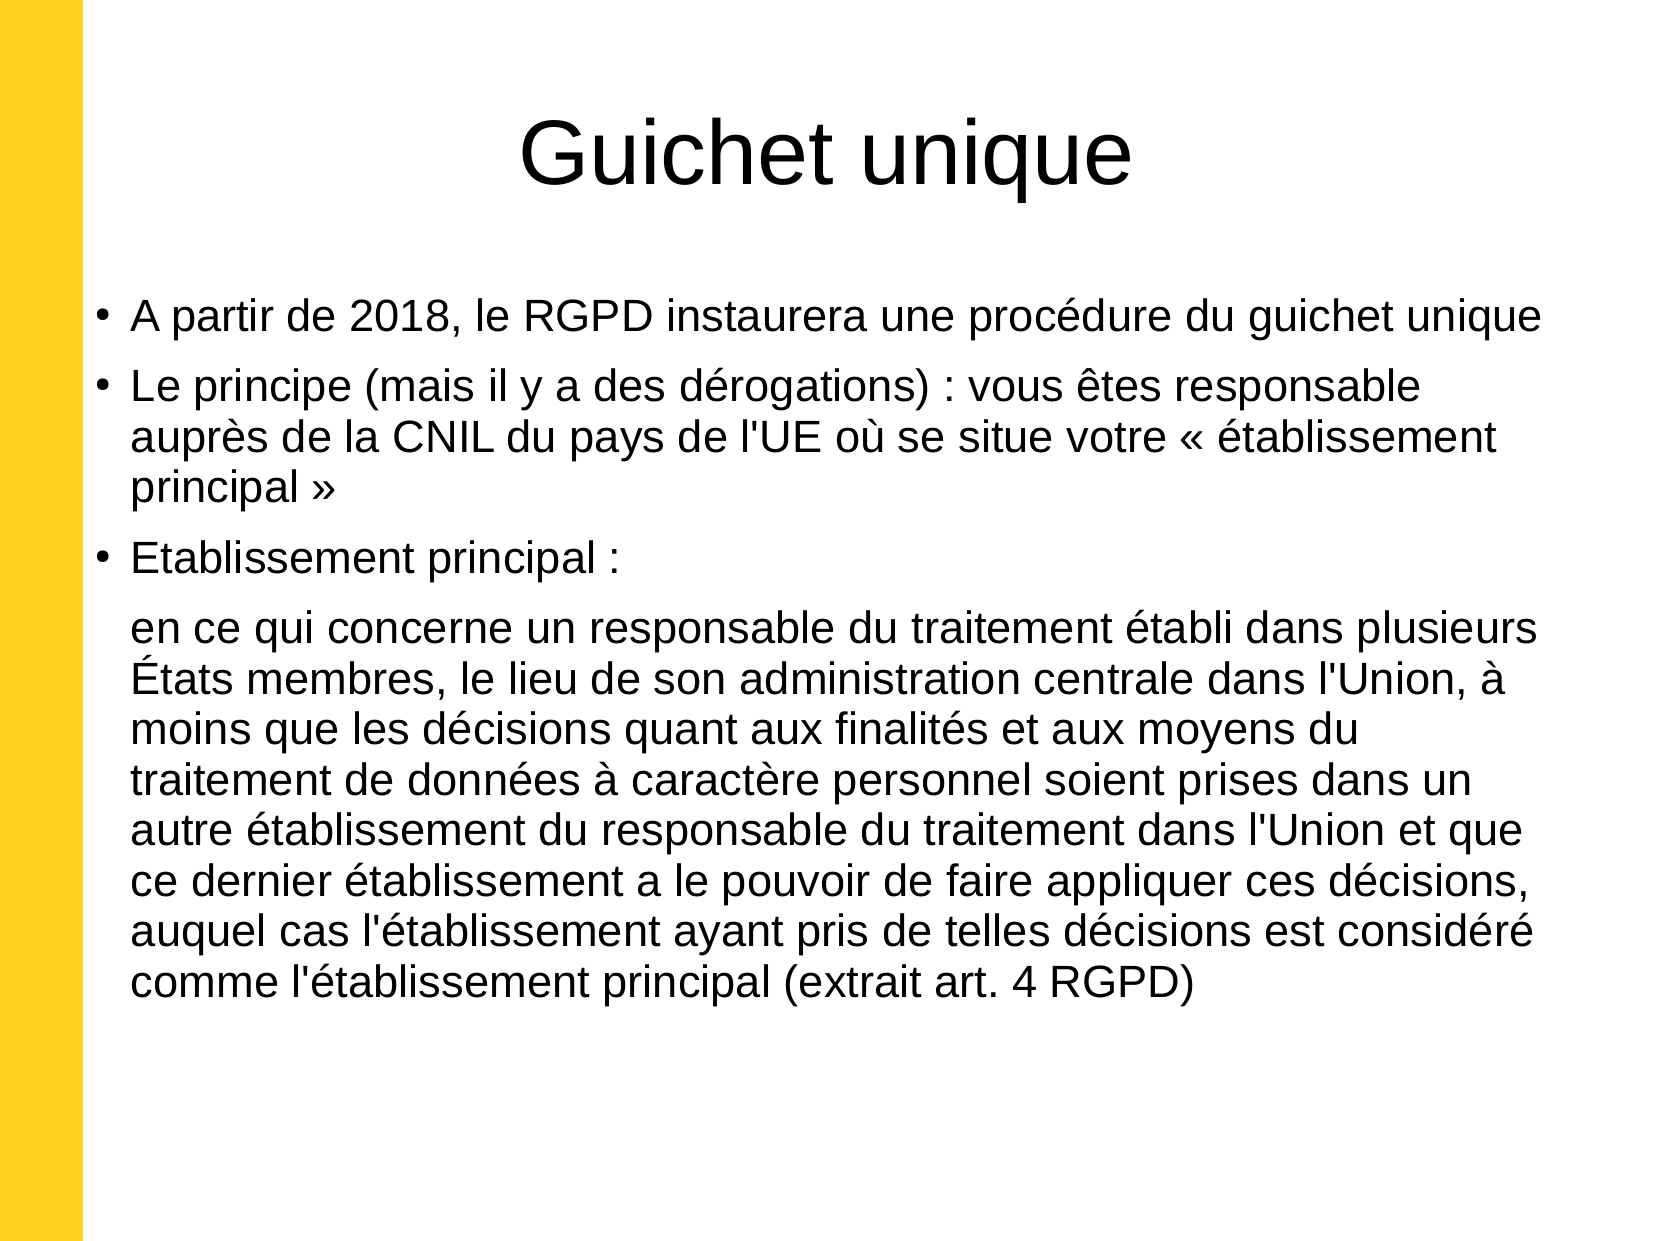

# Guichet unique
A partir de 2018, le RGPD instaurera une procédure du guichet unique
Le principe (mais il y a des dérogations) : vous êtes responsable auprès de la CNIL du pays de l'UE où se situe votre « établissement principal »
Etablissement principal :
en ce qui concerne un responsable du traitement établi dans plusieurs États membres, le lieu de son administration centrale dans l'Union, à moins que les décisions quant aux finalités et aux moyens du traitement de données à caractère personnel soient prises dans un autre établissement du responsable du traitement dans l'Union et que ce dernier établissement a le pouvoir de faire appliquer ces décisions, auquel cas l'établissement ayant pris de telles décisions est considéré comme l'établissement principal (extrait art. 4 RGPD)